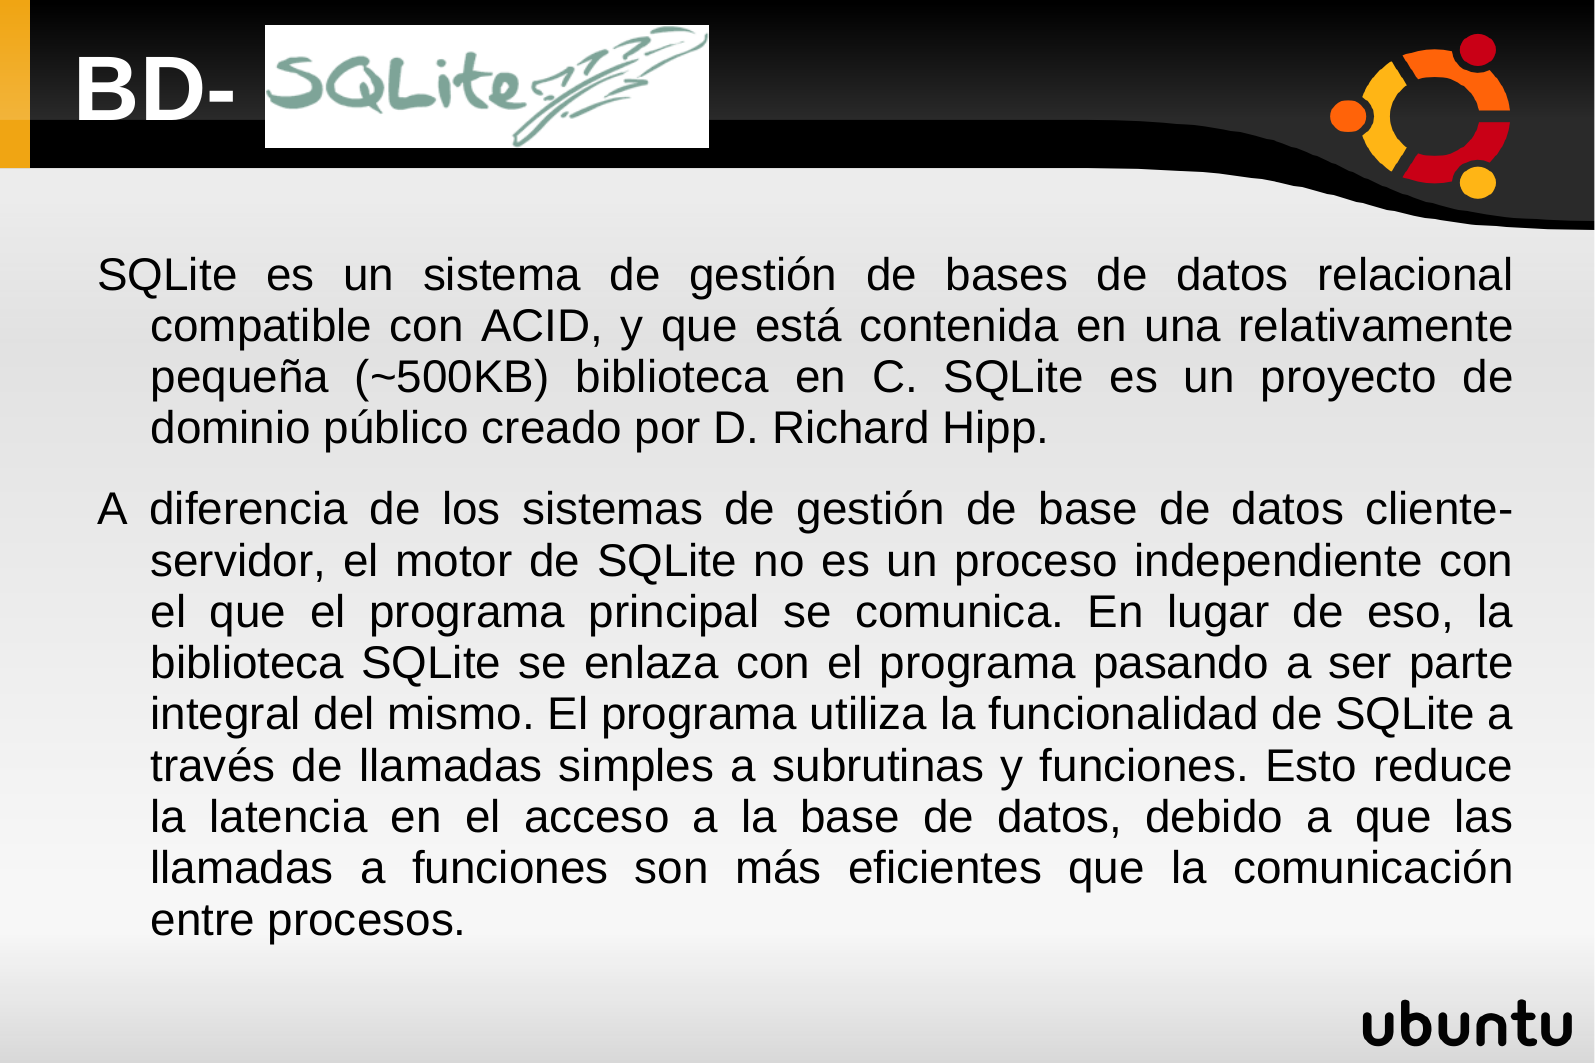

# BD-
SQLite es un sistema de gestión de bases de datos relacional compatible con ACID, y que está contenida en una relativamente pequeña (~500KB) biblioteca en C. SQLite es un proyecto de dominio público creado por D. Richard Hipp.
A diferencia de los sistemas de gestión de base de datos cliente-servidor, el motor de SQLite no es un proceso independiente con el que el programa principal se comunica. En lugar de eso, la biblioteca SQLite se enlaza con el programa pasando a ser parte integral del mismo. El programa utiliza la funcionalidad de SQLite a través de llamadas simples a subrutinas y funciones. Esto reduce la latencia en el acceso a la base de datos, debido a que las llamadas a funciones son más eficientes que la comunicación entre procesos.